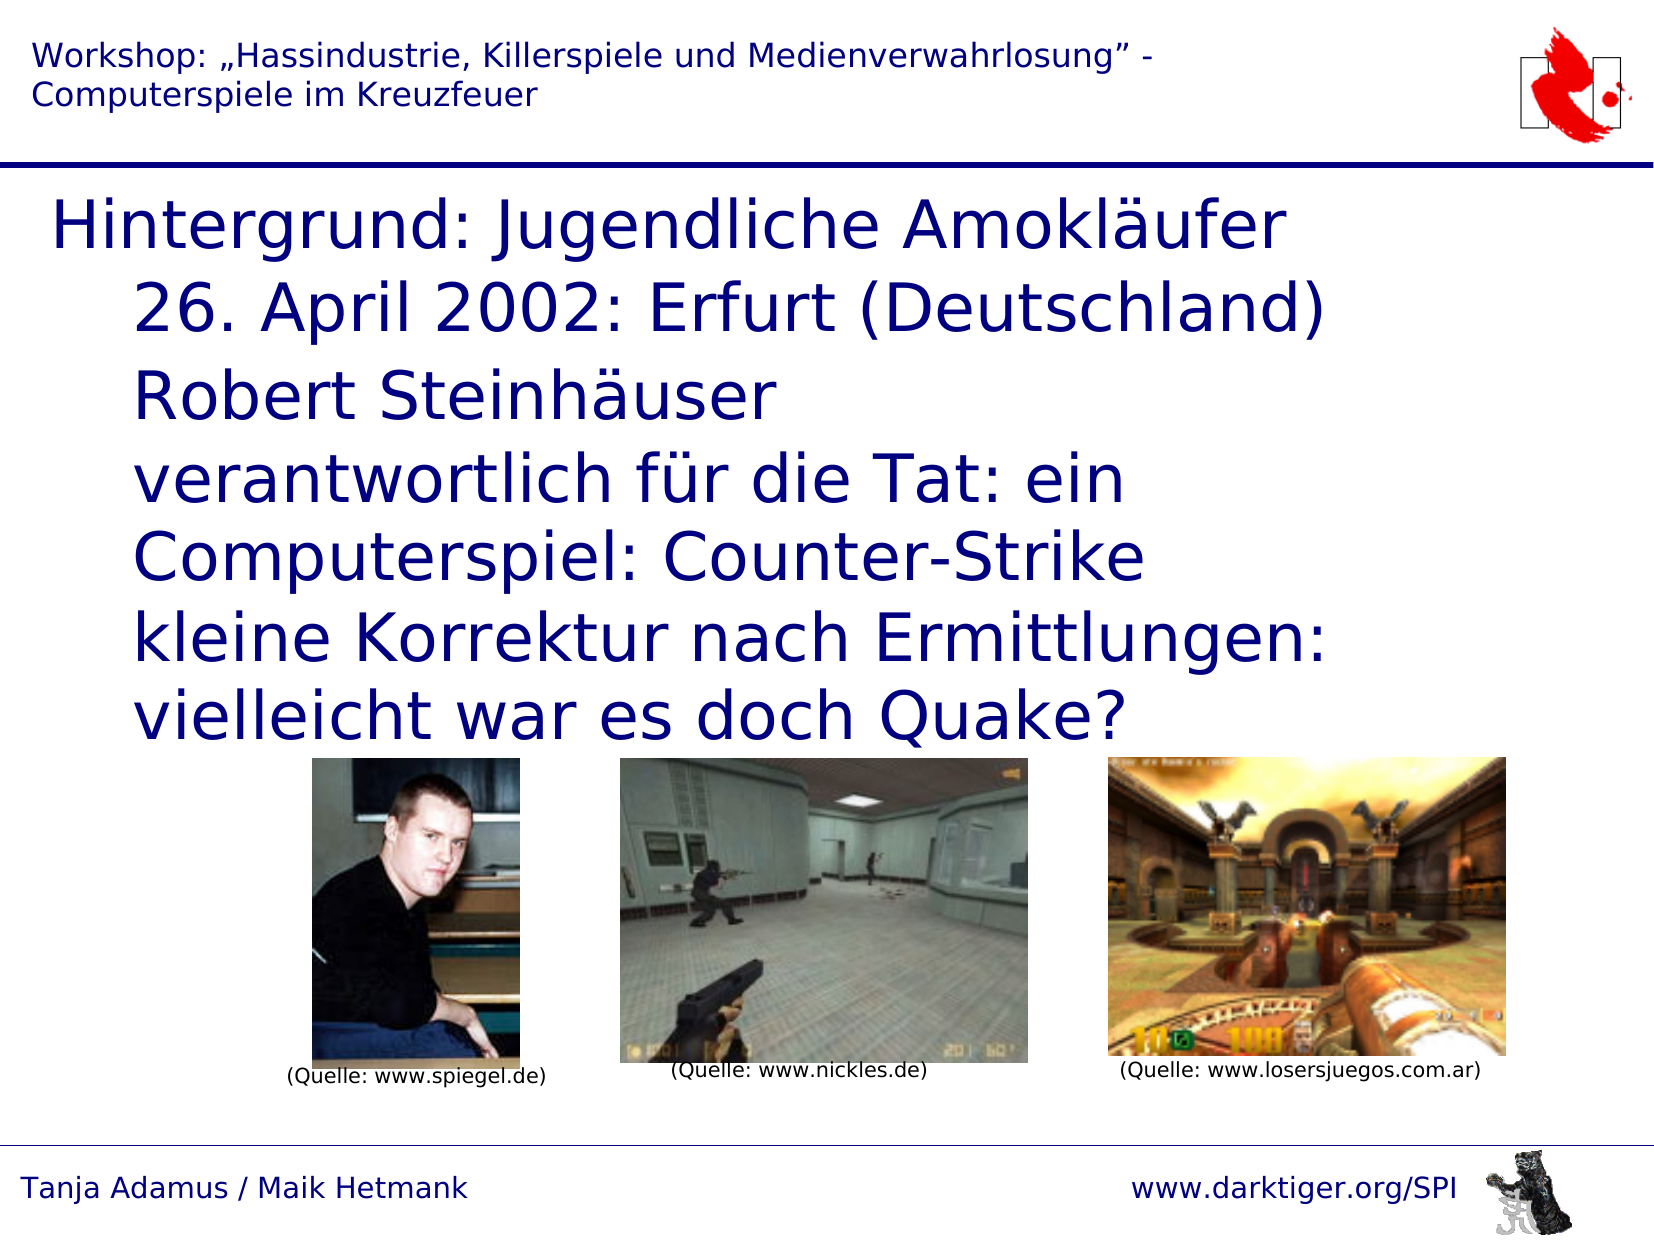

Workshop: „Hassindustrie, Killerspiele und Medienverwahrlosung” - Computerspiele im Kreuzfeuer
Hintergrund: Jugendliche Amokläufer
26. April 2002: Erfurt (Deutschland)
Robert Steinhäuser
verantwortlich für die Tat: ein Computerspiel: Counter-Strike
kleine Korrektur nach Ermittlungen: vielleicht war es doch Quake?
(Quelle: www.nickles.de)
(Quelle: www.losersjuegos.com.ar)
(Quelle: www.spiegel.de)